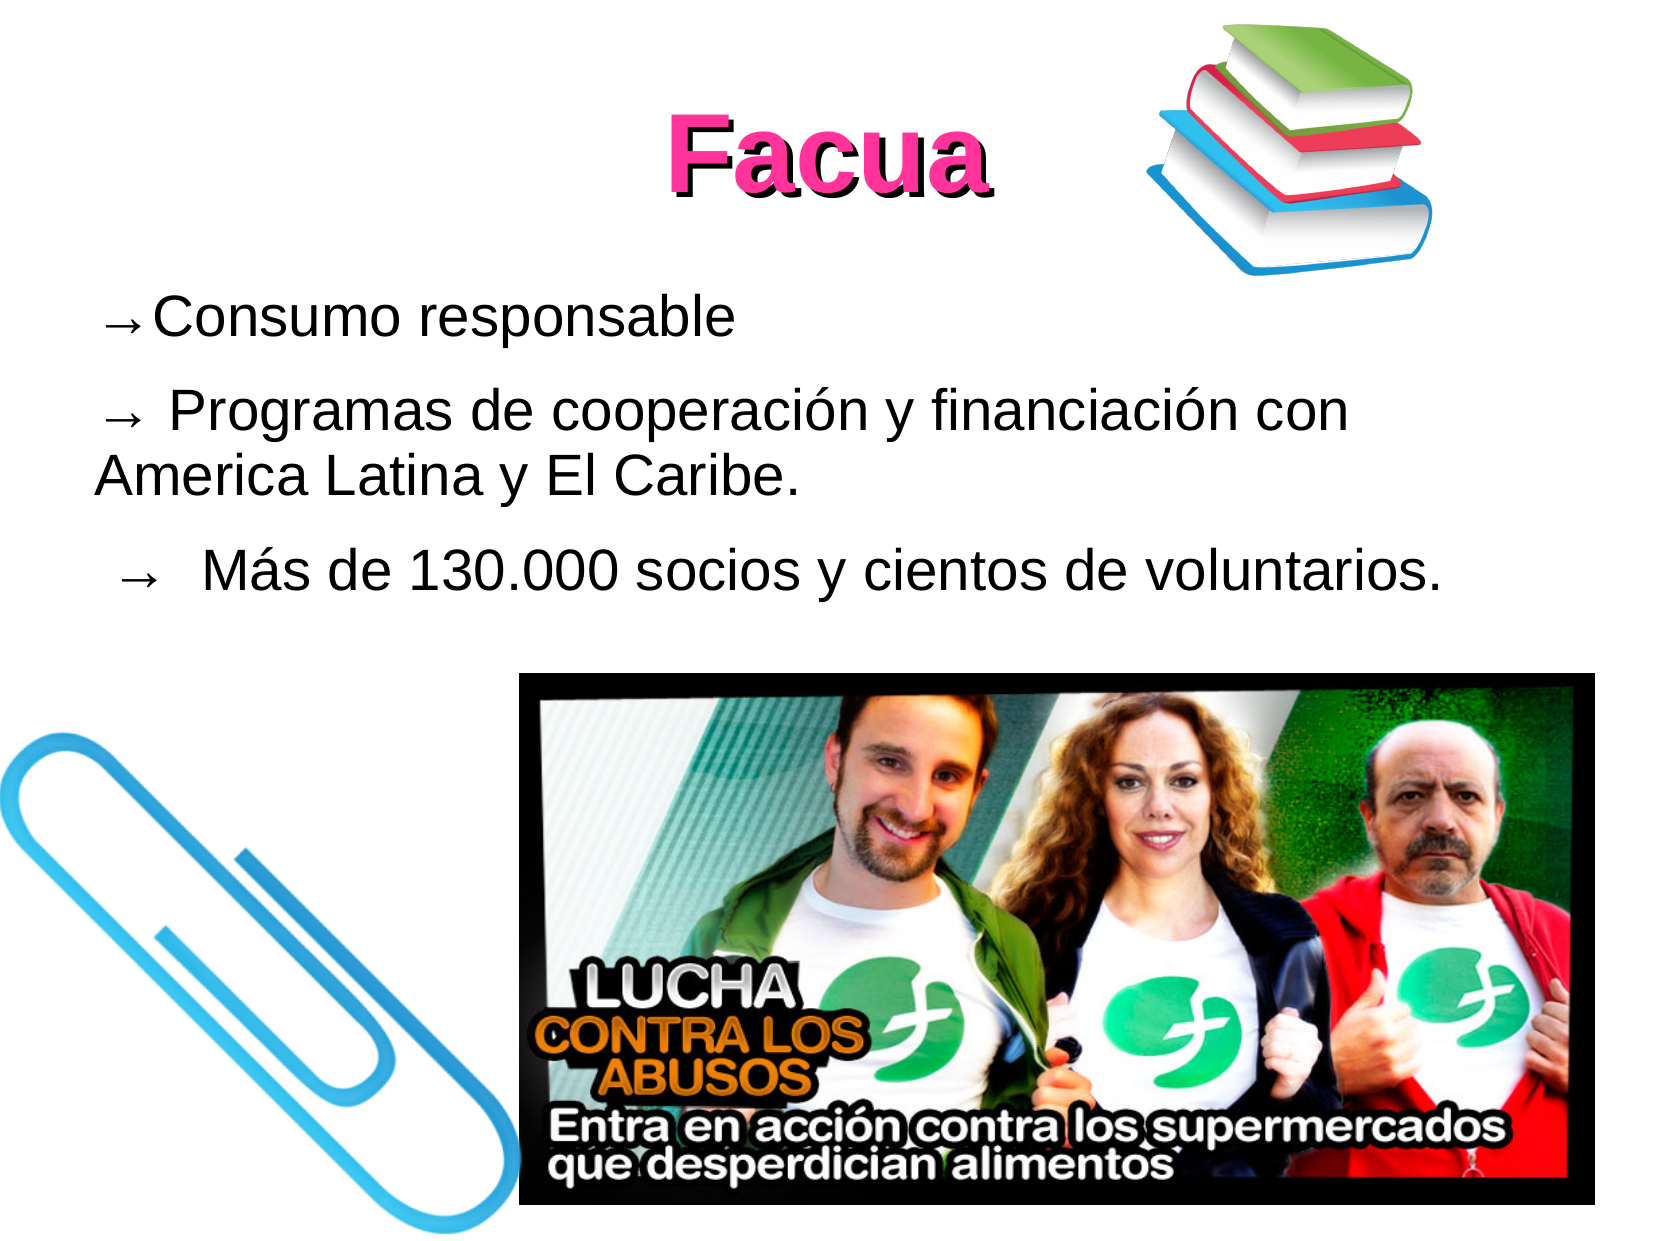

# Facua
→Consumo responsable
→ Programas de cooperación y financiación con America Latina y El Caribe.
 → Más de 130.000 socios y cientos de voluntarios.